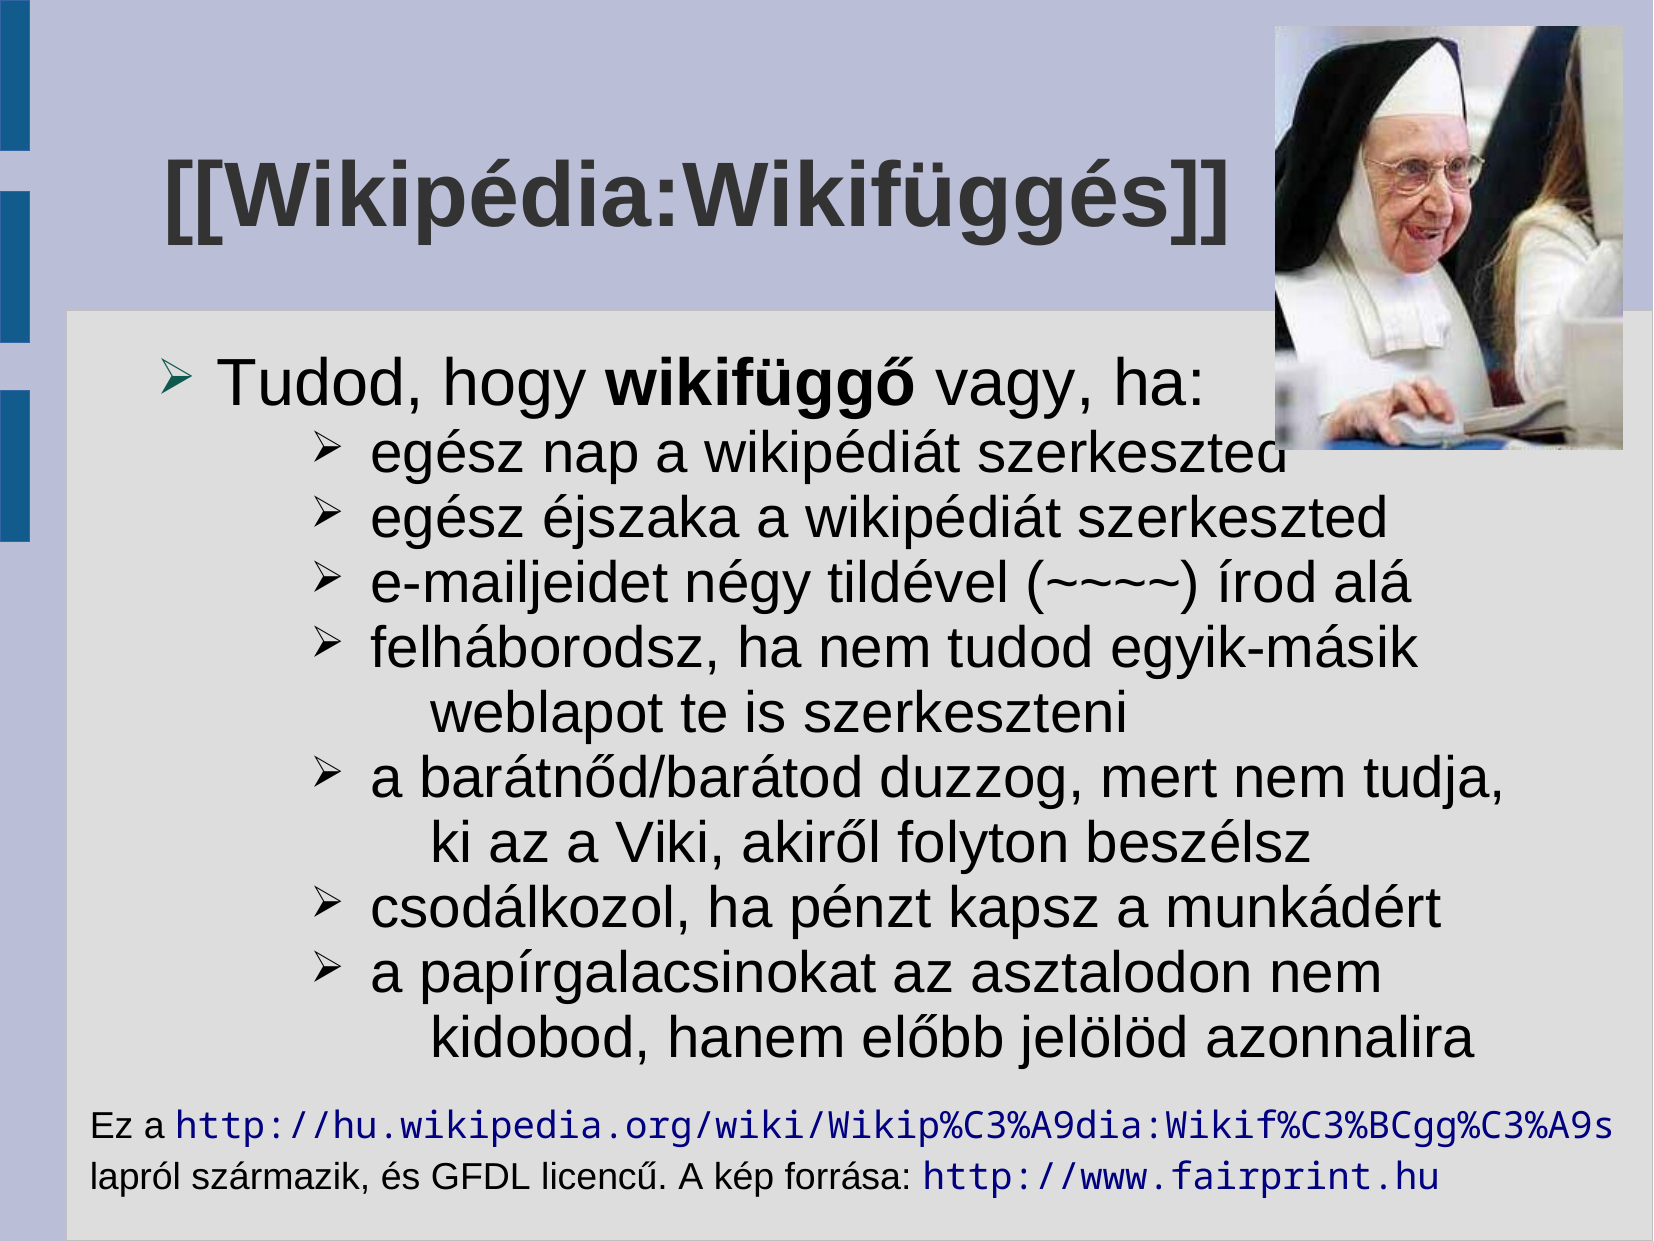

# [[Wikipédia:Wikifüggés]]
Tudod, hogy wikifüggő vagy, ha:
egész nap a wikipédiát szerkeszted
egész éjszaka a wikipédiát szerkeszted
e-mailjeidet négy tildével (~~~~) írod alá
felháborodsz, ha nem tudod egyik-másik weblapot te is szerkeszteni
a barátnőd/barátod duzzog, mert nem tudja, ki az a Viki, akiről folyton beszélsz
csodálkozol, ha pénzt kapsz a munkádért
a papírgalacsinokat az asztalodon nem kidobod, hanem előbb jelölöd azonnalira
Ez a http://hu.wikipedia.org/wiki/Wikip%C3%A9dia:Wikif%C3%BCgg%C3%A9s lapról származik, és GFDL licencű. A kép forrása: http://www.fairprint.hu